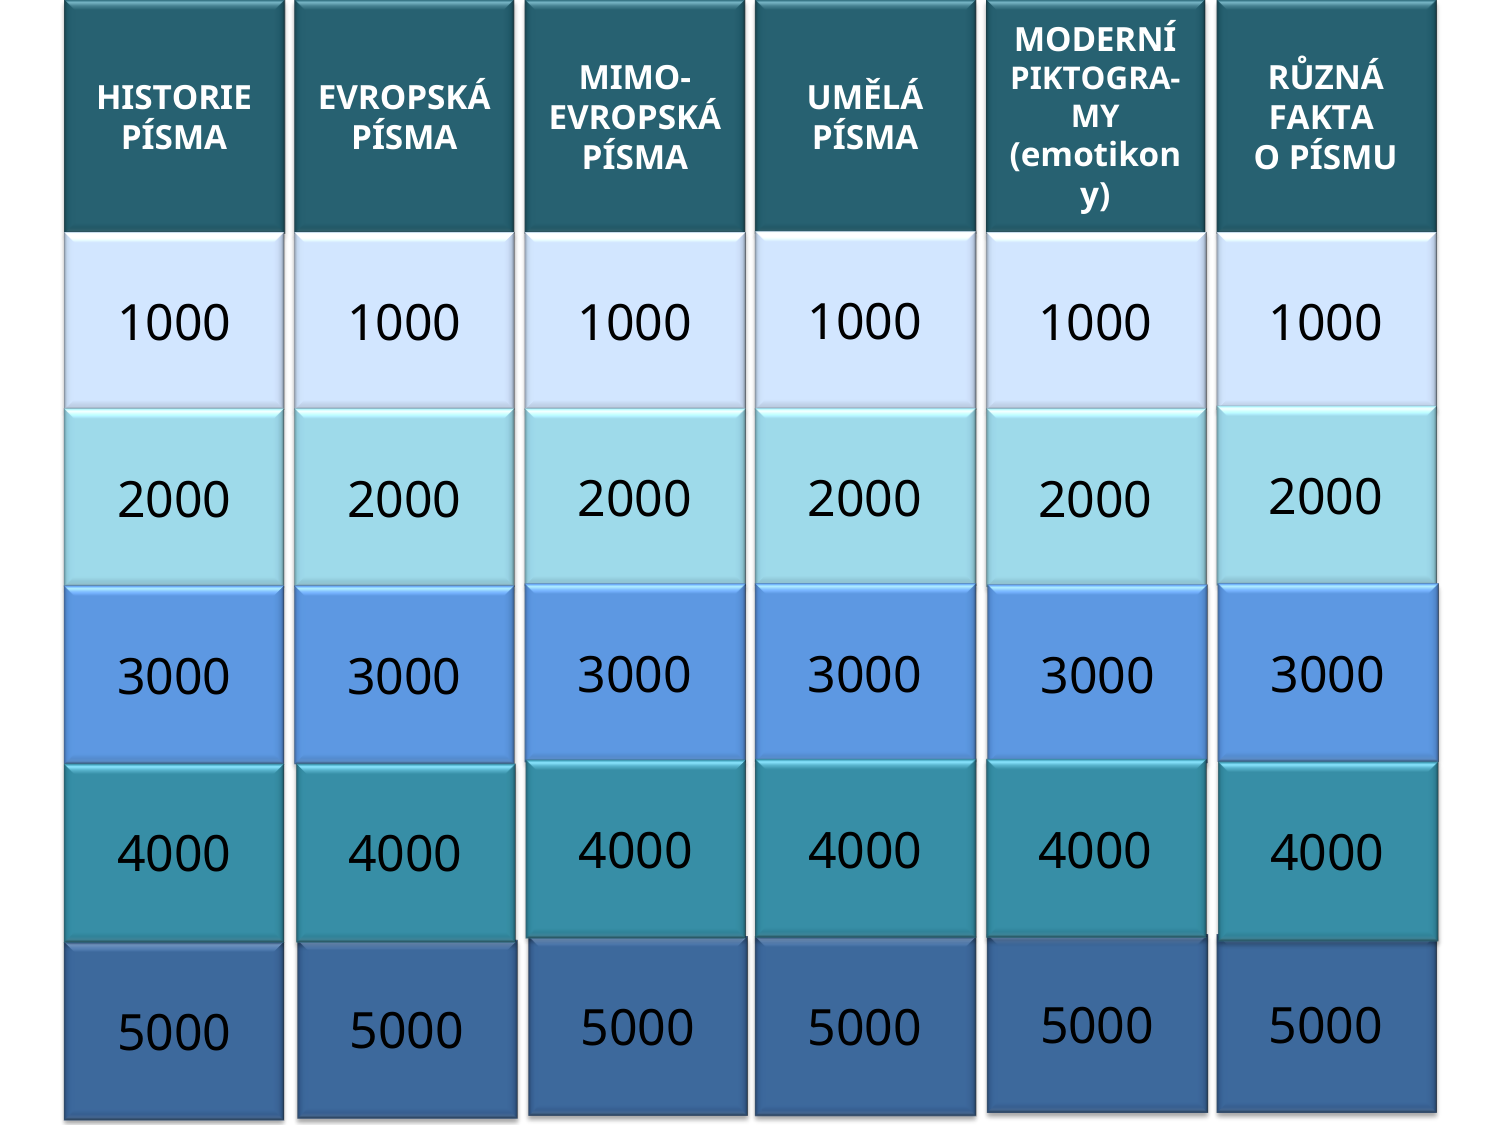

HISTORIE PÍSMA
EVROPSKÁ PÍSMA
MIMO-
EVROPSKÁ PÍSMA
UMĚLÁ PÍSMA
MODERNÍ PIKTOGRA-MY
(emotikony)
RŮZNÁ FAKTA
O PÍSMU
1000
1000
1000
1000
1000
1000
2000
2000
2000
2000
2000
2000
3000
3000
3000
3000
3000
3000
4000
4000
4000
4000
4000
4000
5000
5000
5000
5000
5000
5000